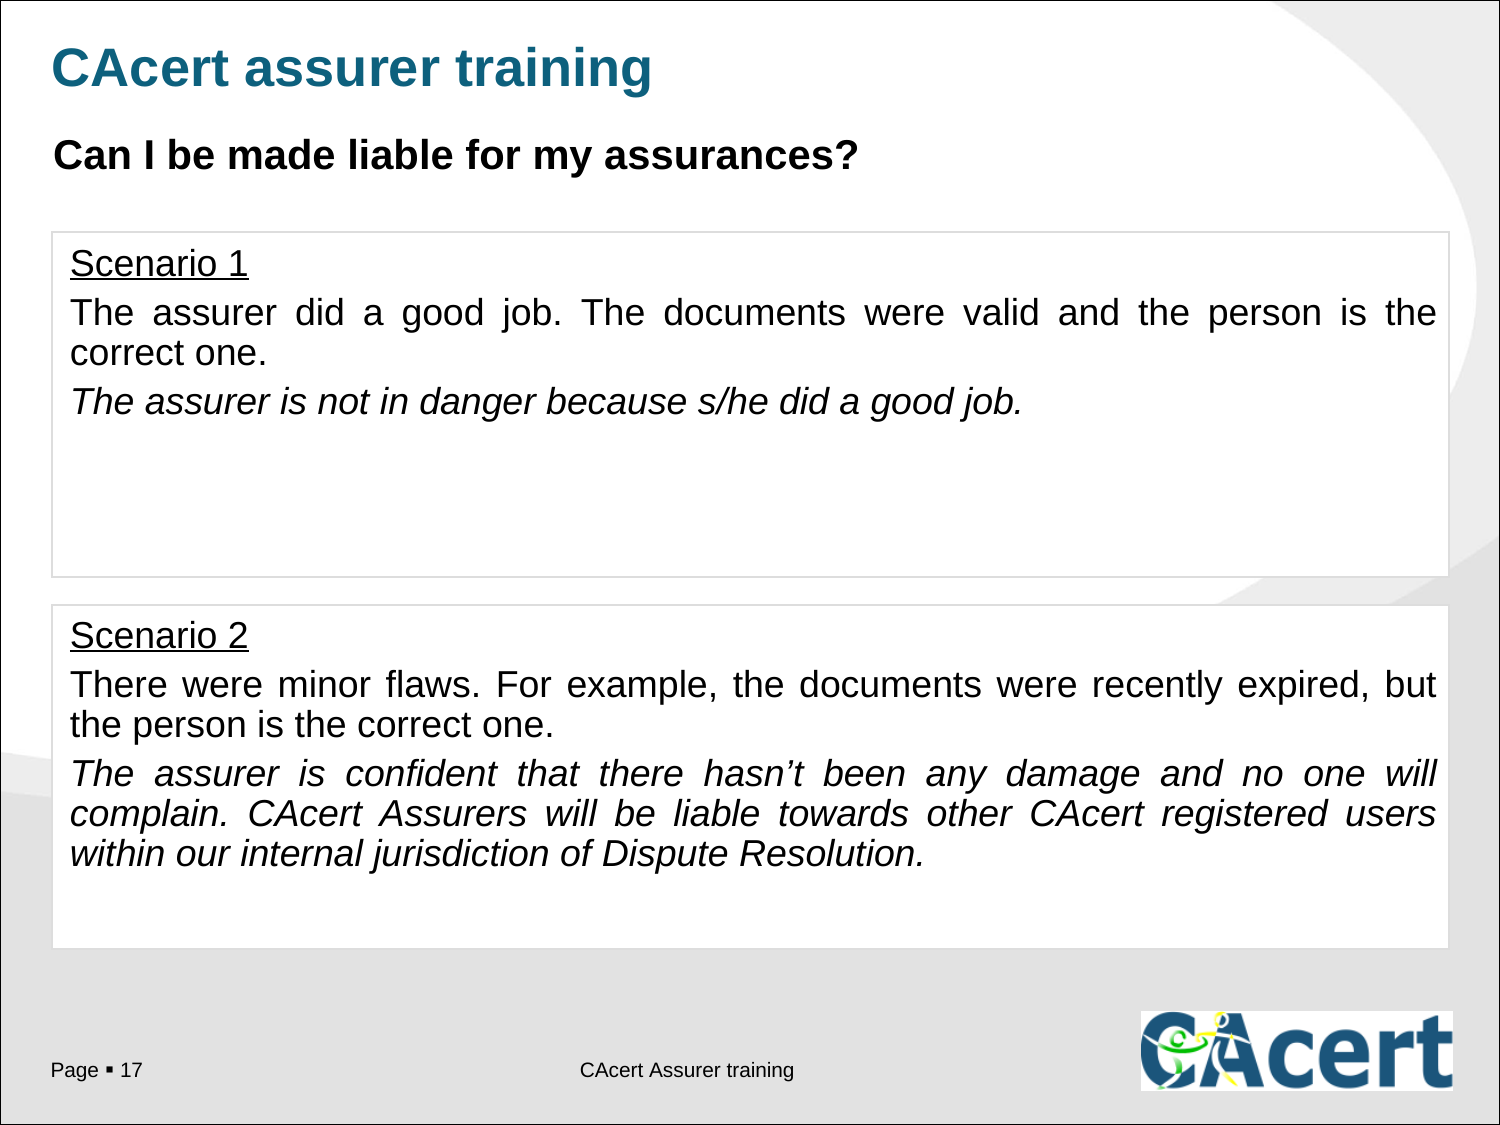

# CAcert assurer training
Can I be made liable for my assurances?
Scenario 1
The assurer did a good job. The documents were valid and the person is the correct one.
The assurer is not in danger because s/he did a good job.
Scenario 2
There were minor flaws. For example, the documents were recently expired, but the person is the correct one.
The assurer is confident that there hasn’t been any damage and no one will complain. CAcert Assurers will be liable towards other CAcert registered users within our internal jurisdiction of Dispute Resolution.
CAcert Assurer training